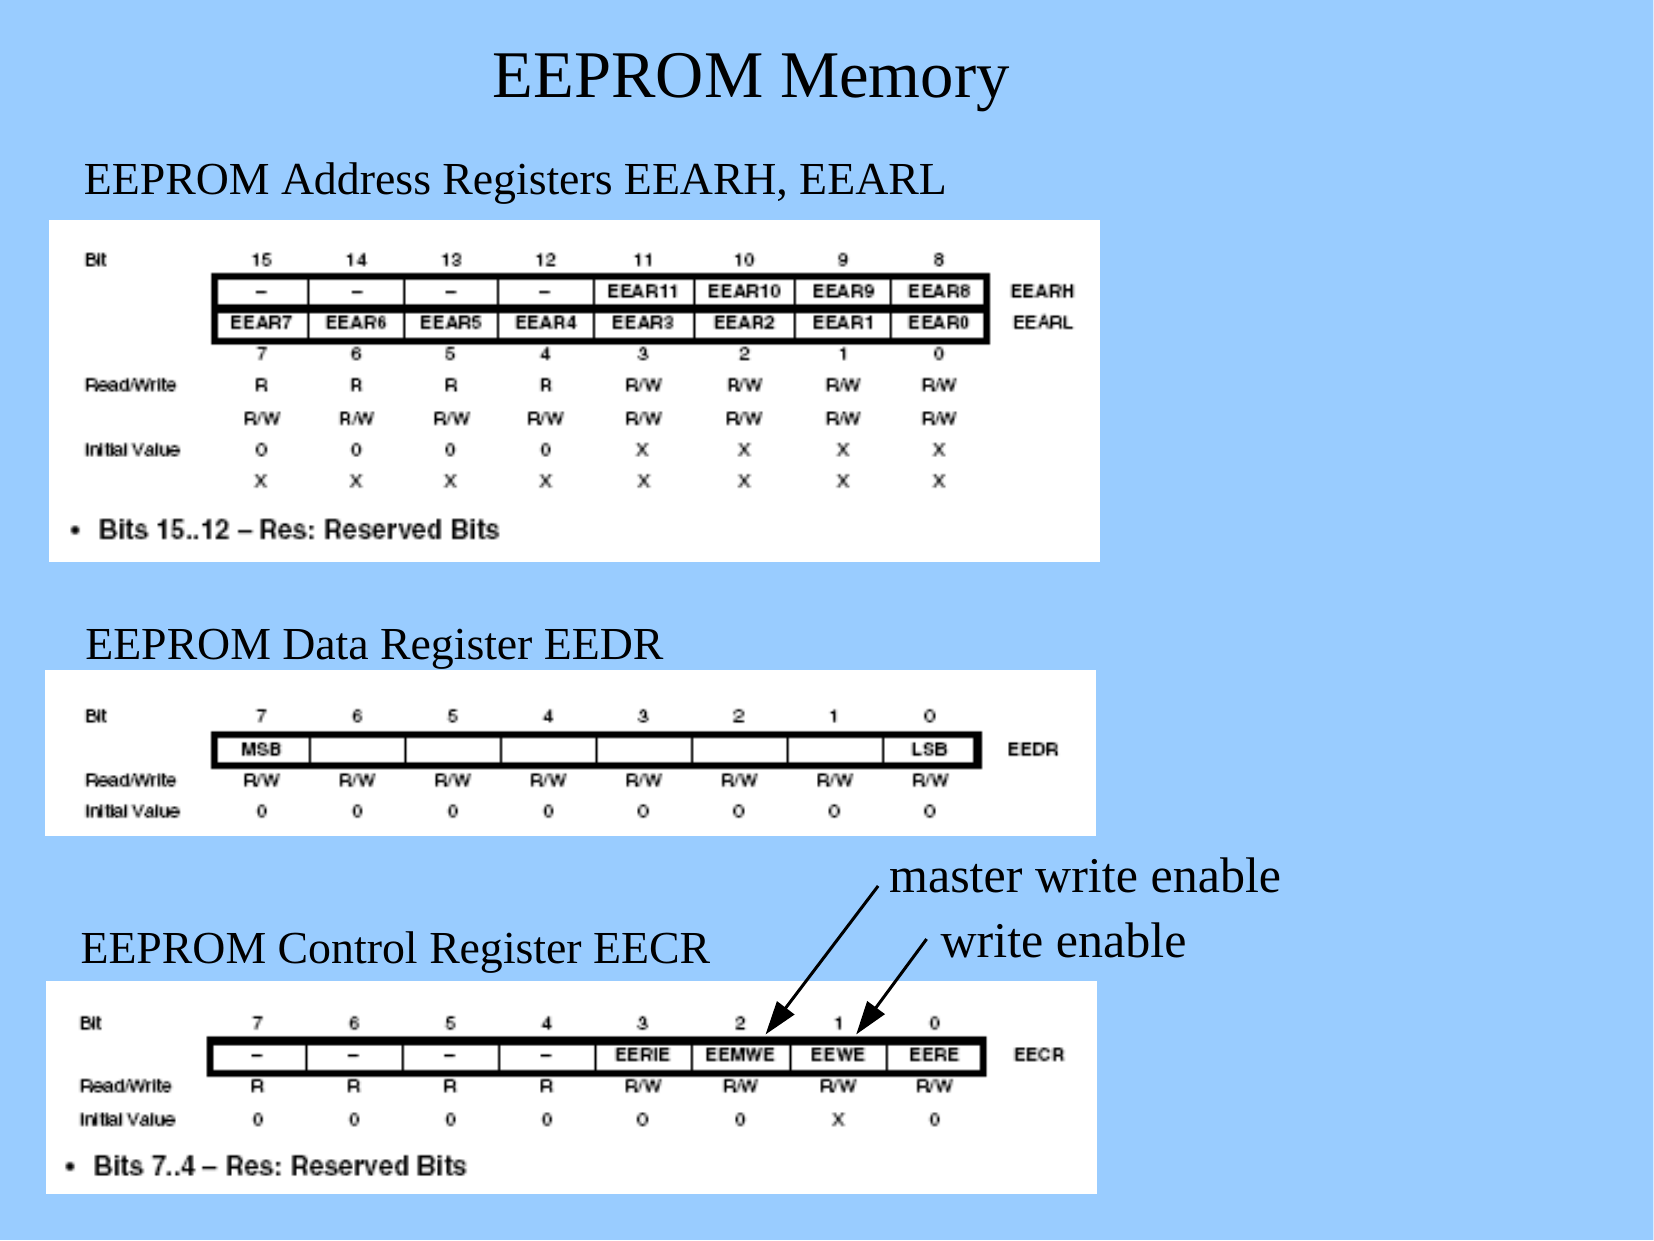

EEPROM Memory
EEPROM Address Registers EEARH, EEARL
EEPROM Data Register EEDR
master write enable
write enable
EEPROM Control Register EECR